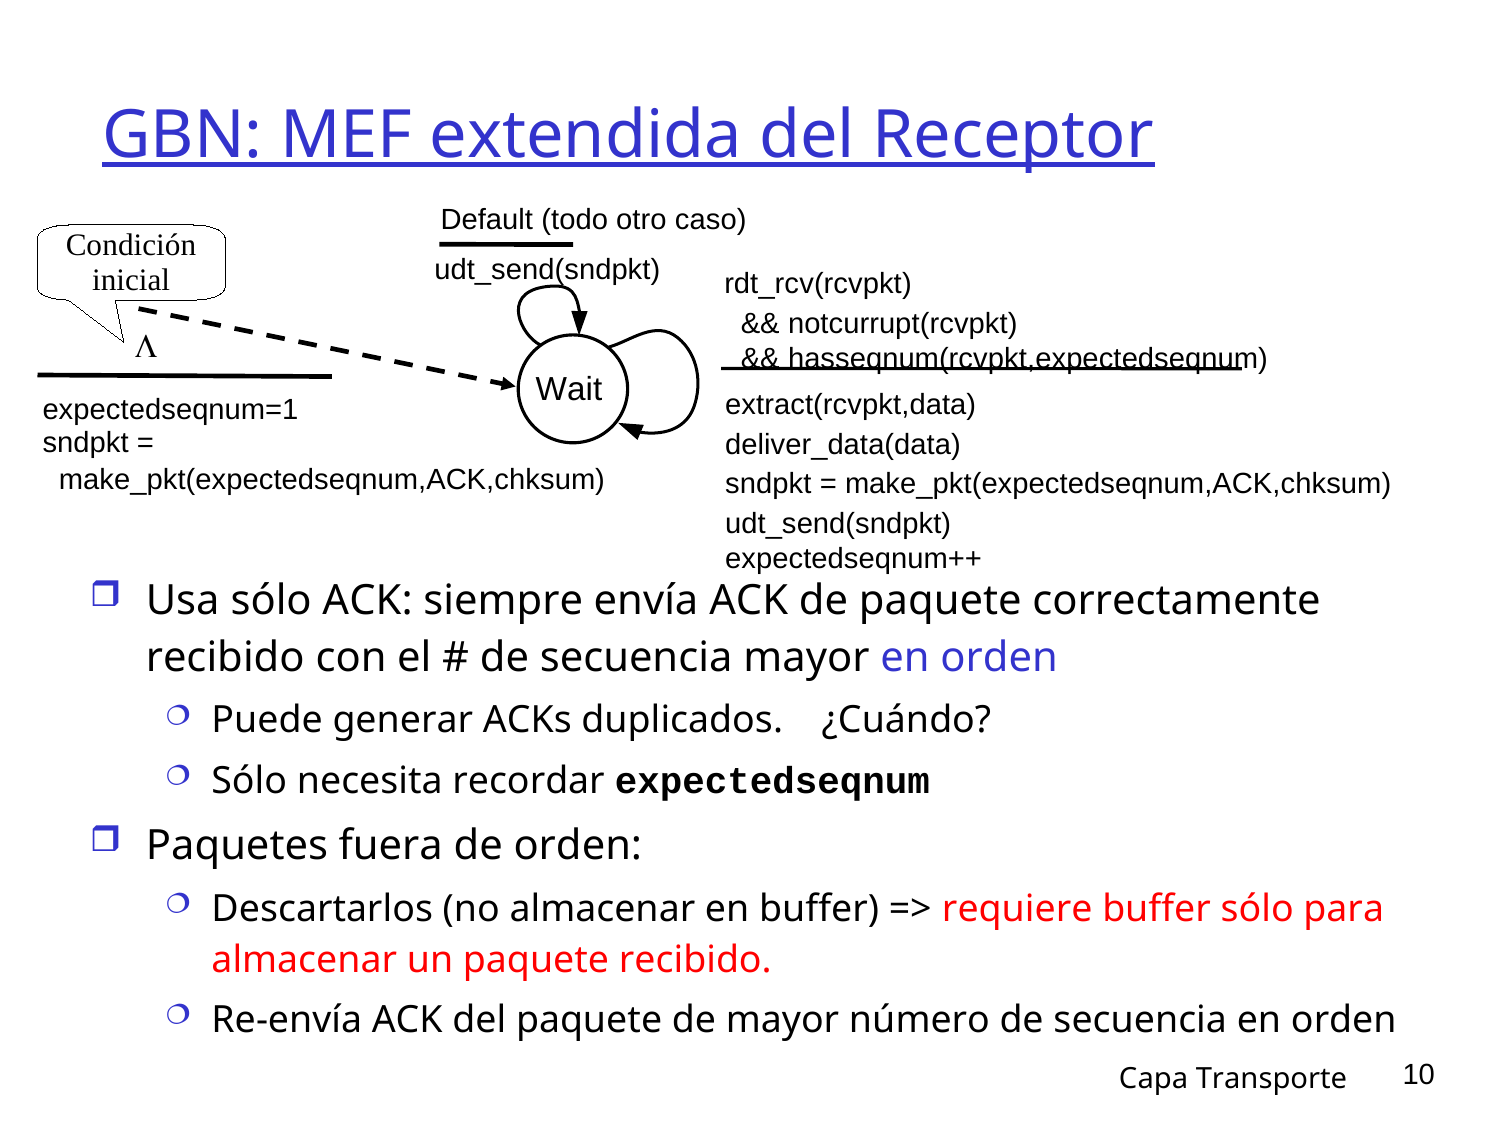

# GBN: MEF extendida del Receptor
Default (todo otro caso)
Condición inicial
udt_send(sndpkt)‏
rdt_rcv(rcvpkt)‏
 && notcurrupt(rcvpkt)‏
 && hasseqnum(rcvpkt,expectedseqnum)

Wait
extract(rcvpkt,data)‏
deliver_data(data)‏
sndpkt = make_pkt(expectedseqnum,ACK,chksum)‏
udt_send(sndpkt)‏
expectedseqnum++
expectedseqnum=1
sndpkt =
 make_pkt(expectedseqnum,ACK,chksum)‏
Usa sólo ACK: siempre envía ACK de paquete correctamente recibido con el # de secuencia mayor en orden
Puede generar ACKs duplicados. ¿Cuándo?
Sólo necesita recordar expectedseqnum
Paquetes fuera de orden:
Descartarlos (no almacenar en buffer) => requiere buffer sólo para almacenar un paquete recibido.
Re-envía ACK del paquete de mayor número de secuencia en orden
10